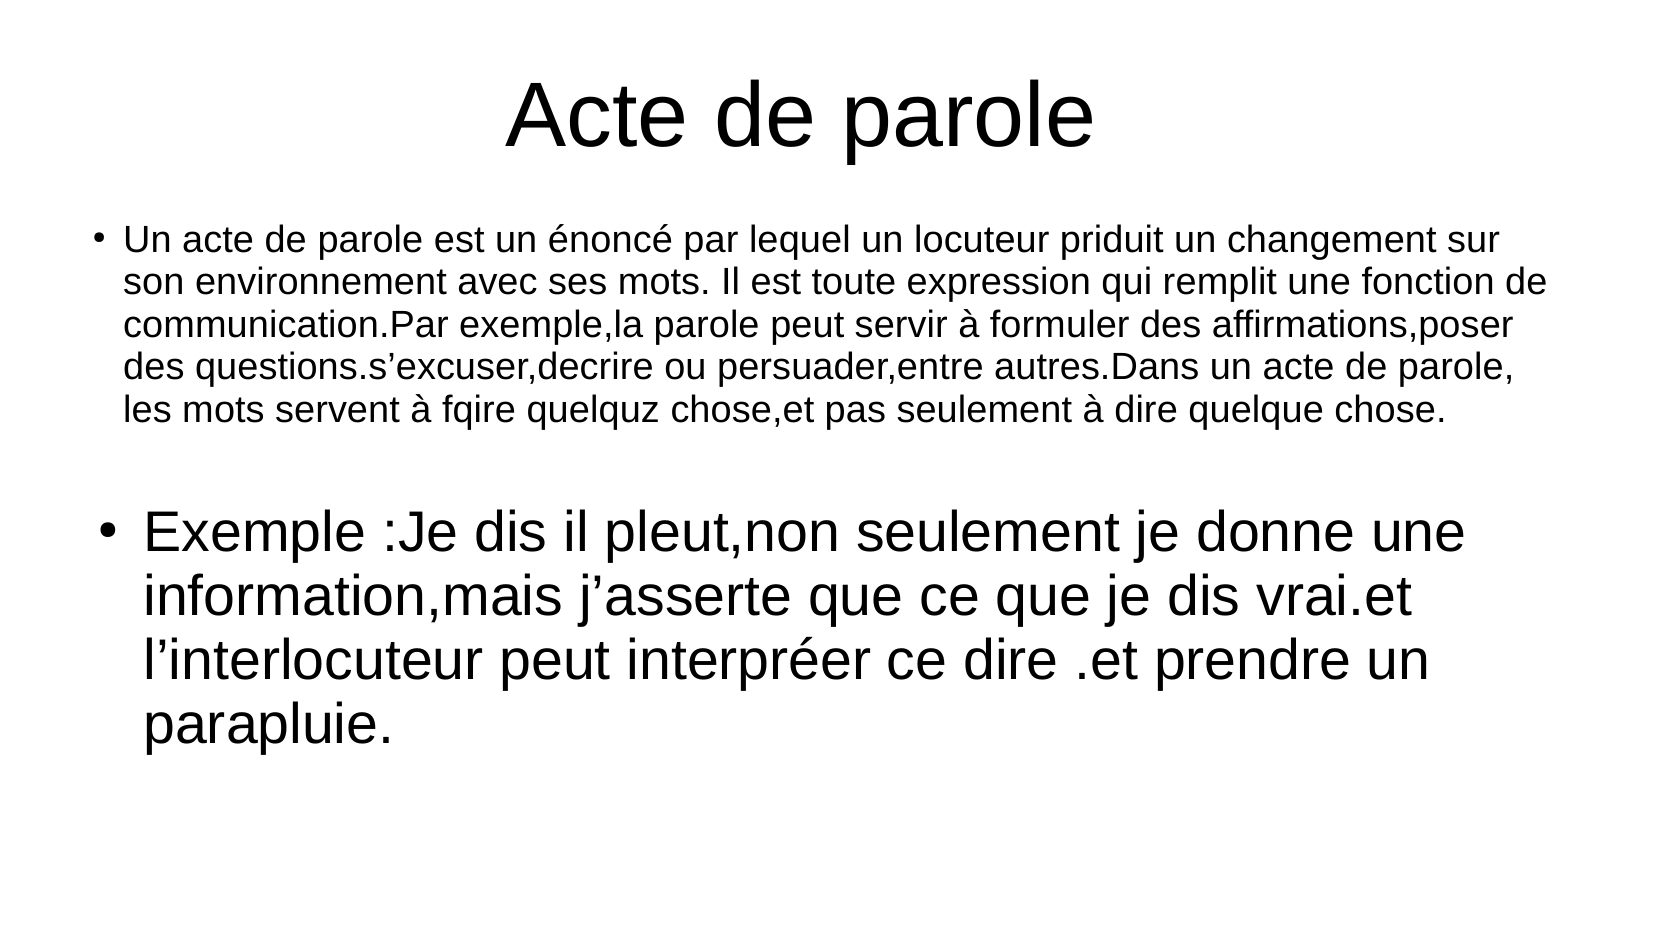

# Acte de parole
Un acte de parole est un énoncé par lequel un locuteur priduit un changement sur son environnement avec ses mots. Il est toute expression qui remplit une fonction de communication.Par exemple,la parole peut servir à formuler des affirmations,poser des questions.s’excuser,decrire ou persuader,entre autres.Dans un acte de parole, les mots servent à fqire quelquz chose,et pas seulement à dire quelque chose.
Exemple :Je dis il pleut,non seulement je donne une information,mais j’asserte que ce que je dis vrai.et l’interlocuteur peut interpréer ce dire .et prendre un parapluie.